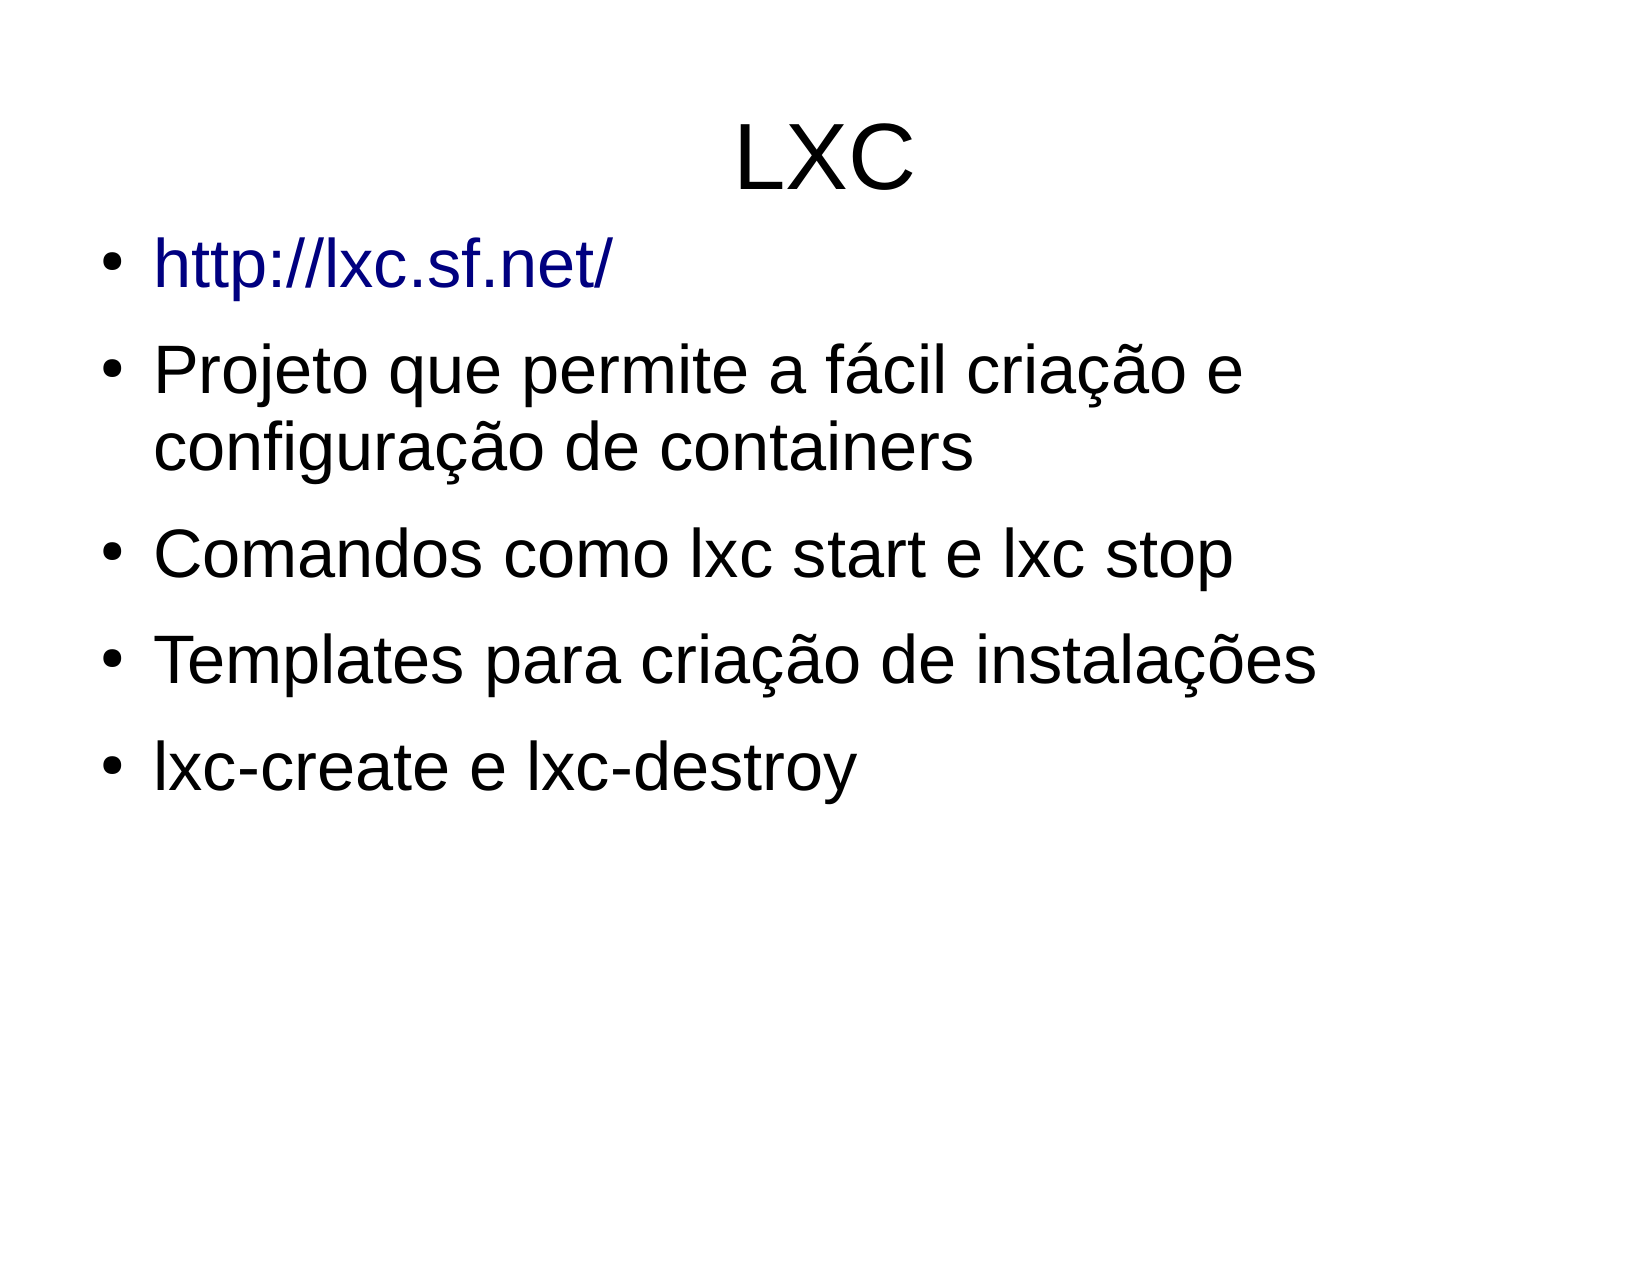

# LXC
http://lxc.sf.net/
Projeto que permite a fácil criação e configuração de containers
Comandos como lxc start e lxc stop
Templates para criação de instalações
lxc-create e lxc-destroy